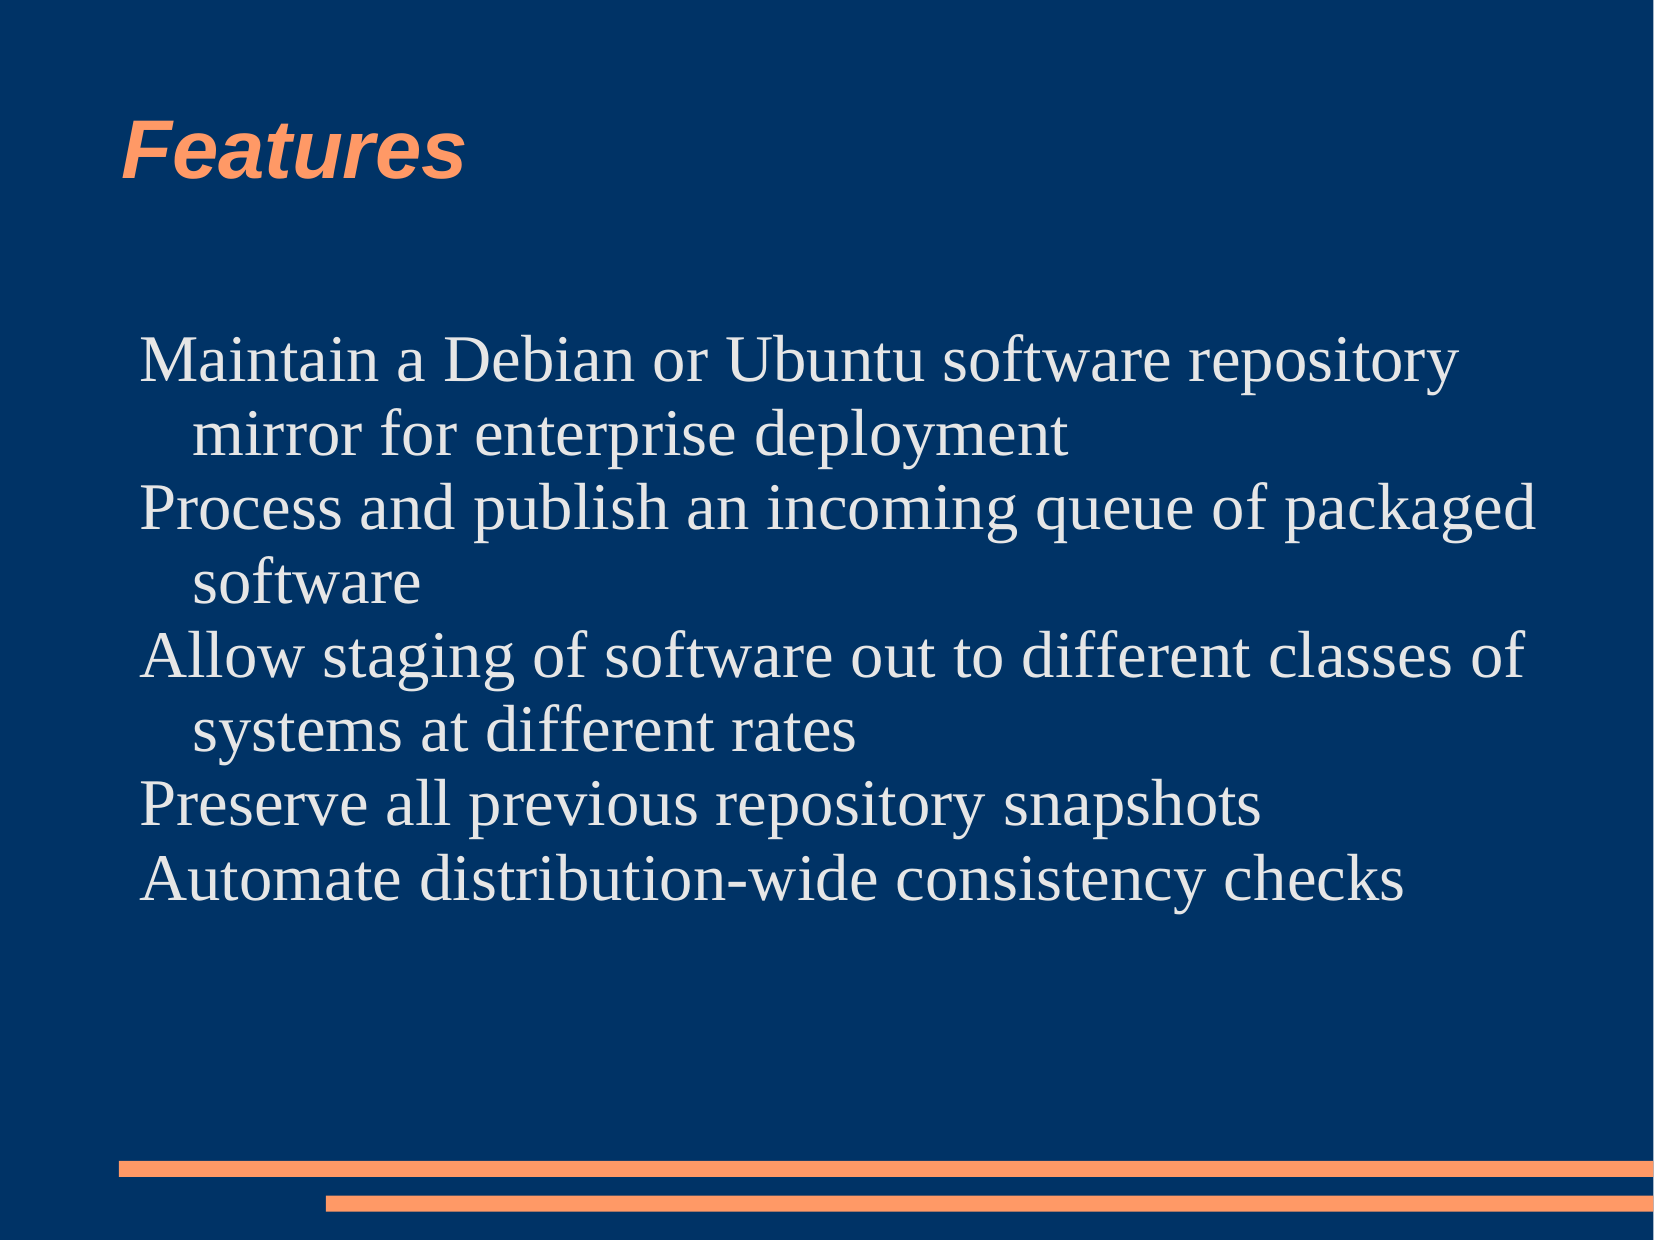

# Features
Maintain a Debian or Ubuntu software repository mirror for enterprise deployment
Process and publish an incoming queue of packaged software
Allow staging of software out to different classes of systems at different rates
Preserve all previous repository snapshots
Automate distribution-wide consistency checks